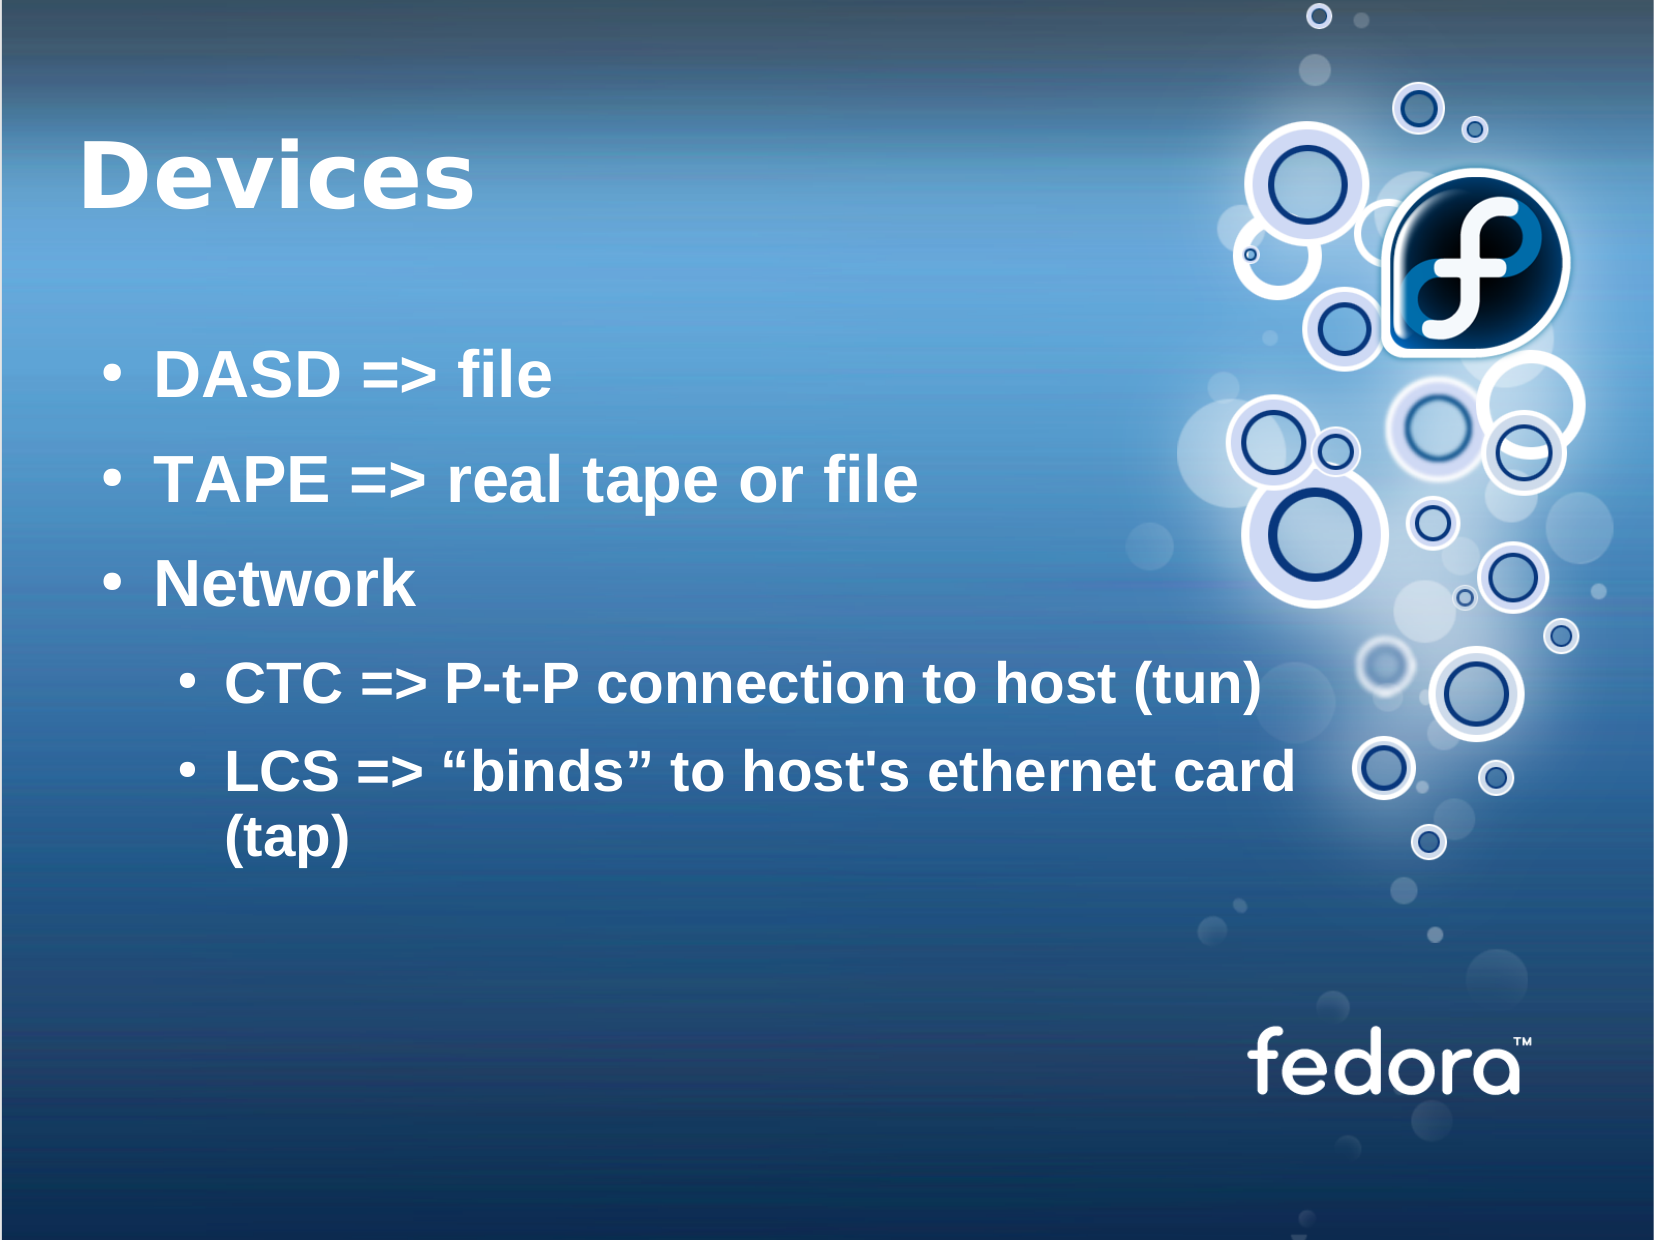

# Devices
DASD => file
TAPE => real tape or file
Network
CTC => P-t-P connection to host (tun)
LCS => “binds” to host's ethernet card (tap)